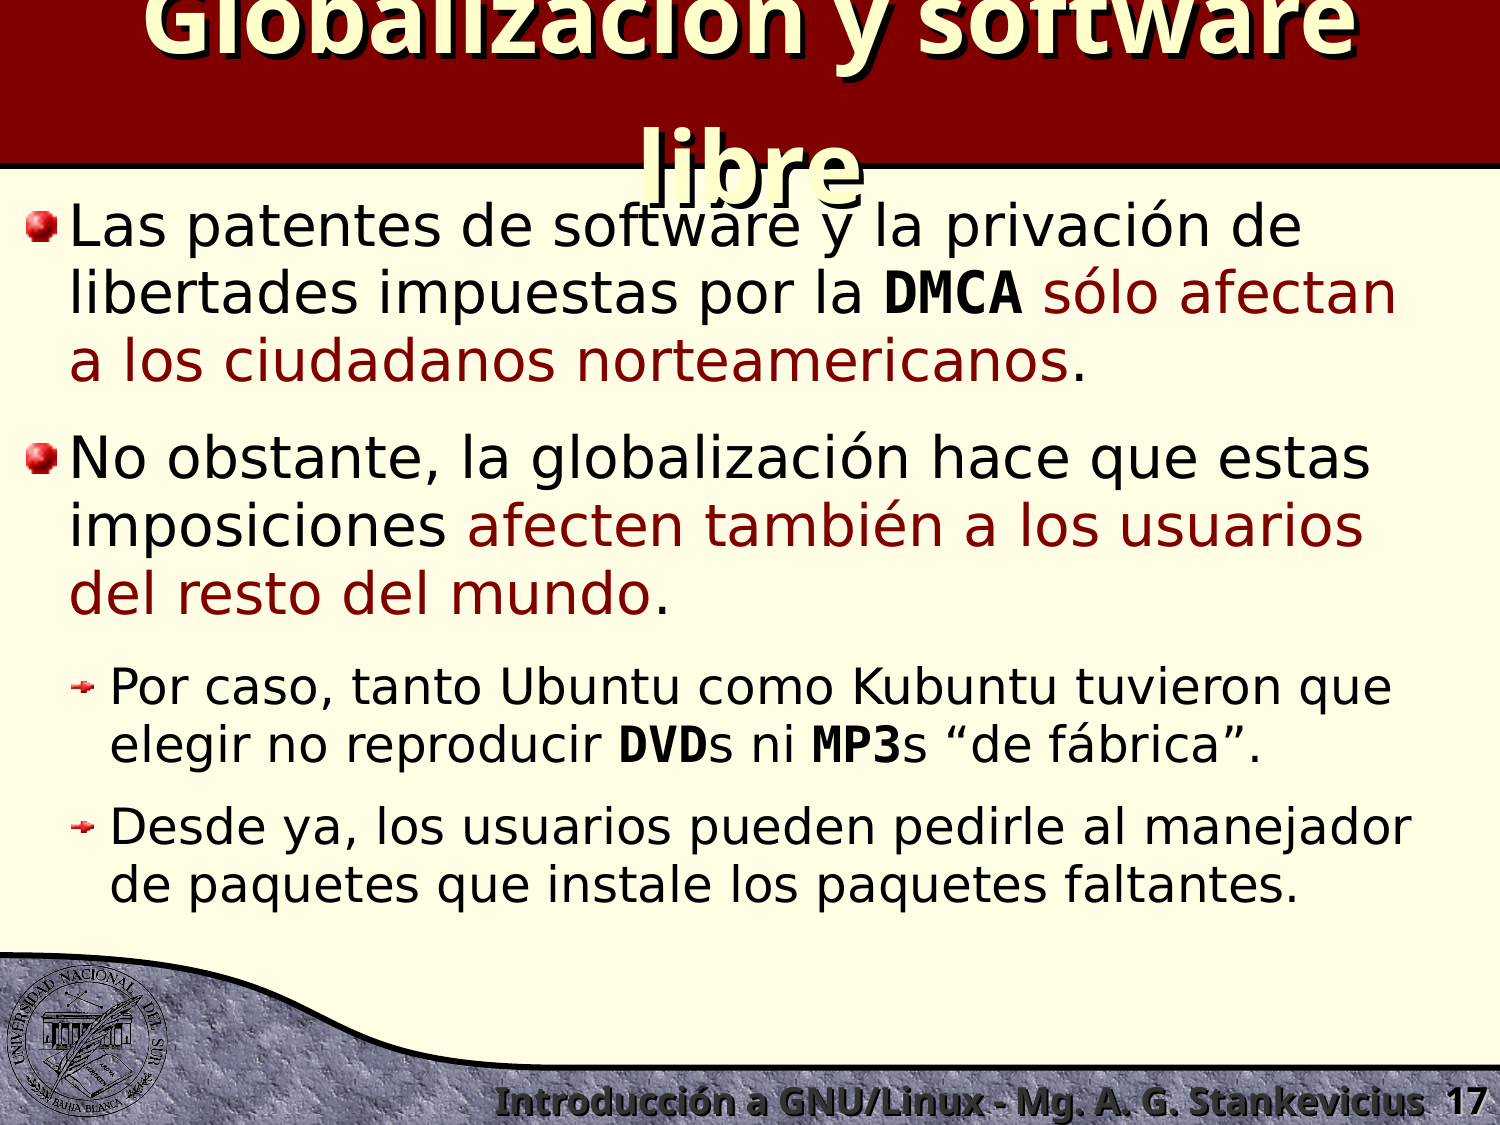

# Globalización y software libre
Las patentes de software y la privación de libertades impuestas por la DMCA sólo afectan
a los ciudadanos norteamericanos.
No obstante, la globalización hace que estas imposiciones afecten también a los usuarios
del resto del mundo.
Por caso, tanto Ubuntu como Kubuntu tuvieron que elegir no reproducir DVDs ni MP3s “de fábrica”.
Desde ya, los usuarios pueden pedirle al manejador de paquetes que instale los paquetes faltantes.
17